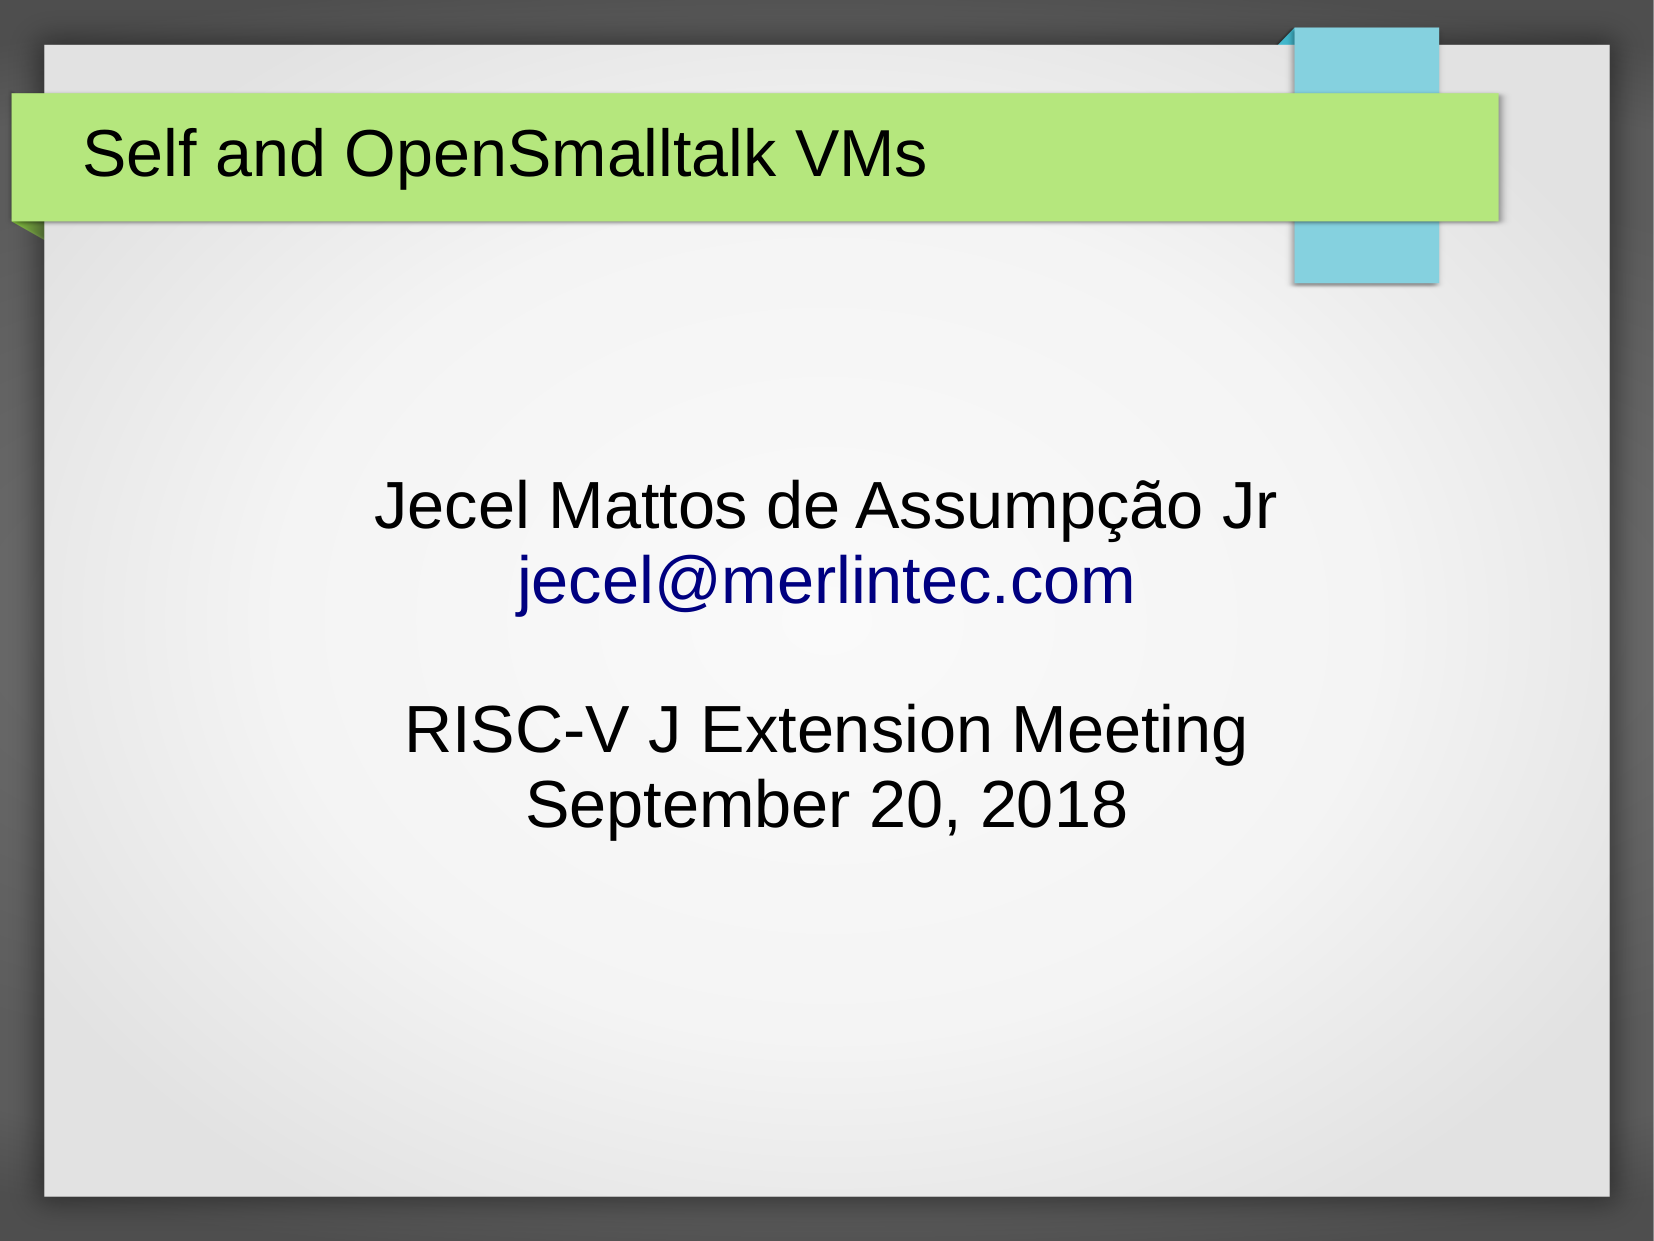

# Self and OpenSmalltalk VMs
Jecel Mattos de Assumpção Jr
jecel@merlintec.com
RISC-V J Extension Meeting
September 20, 2018